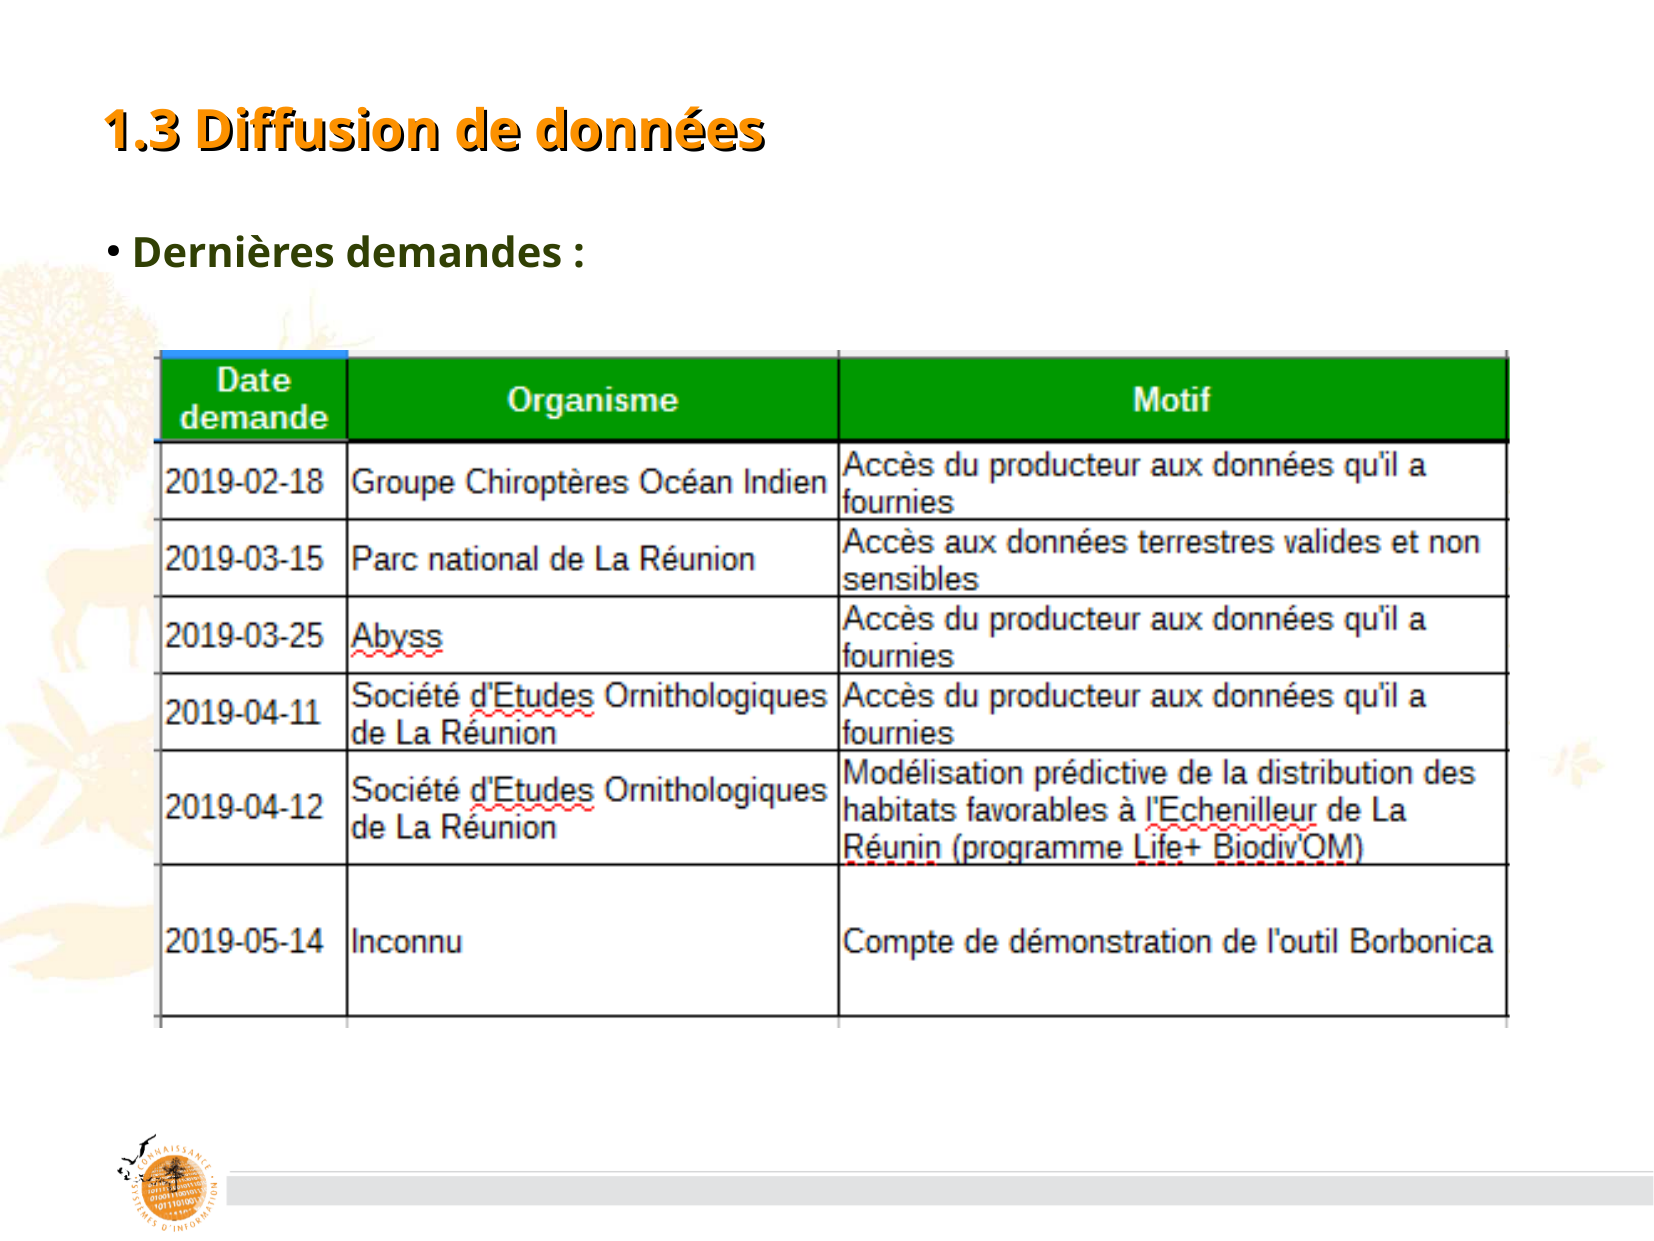

# 1.3 Diffusion de données
 Dernières demandes :
Cotech SINP - 29/11/2018
11